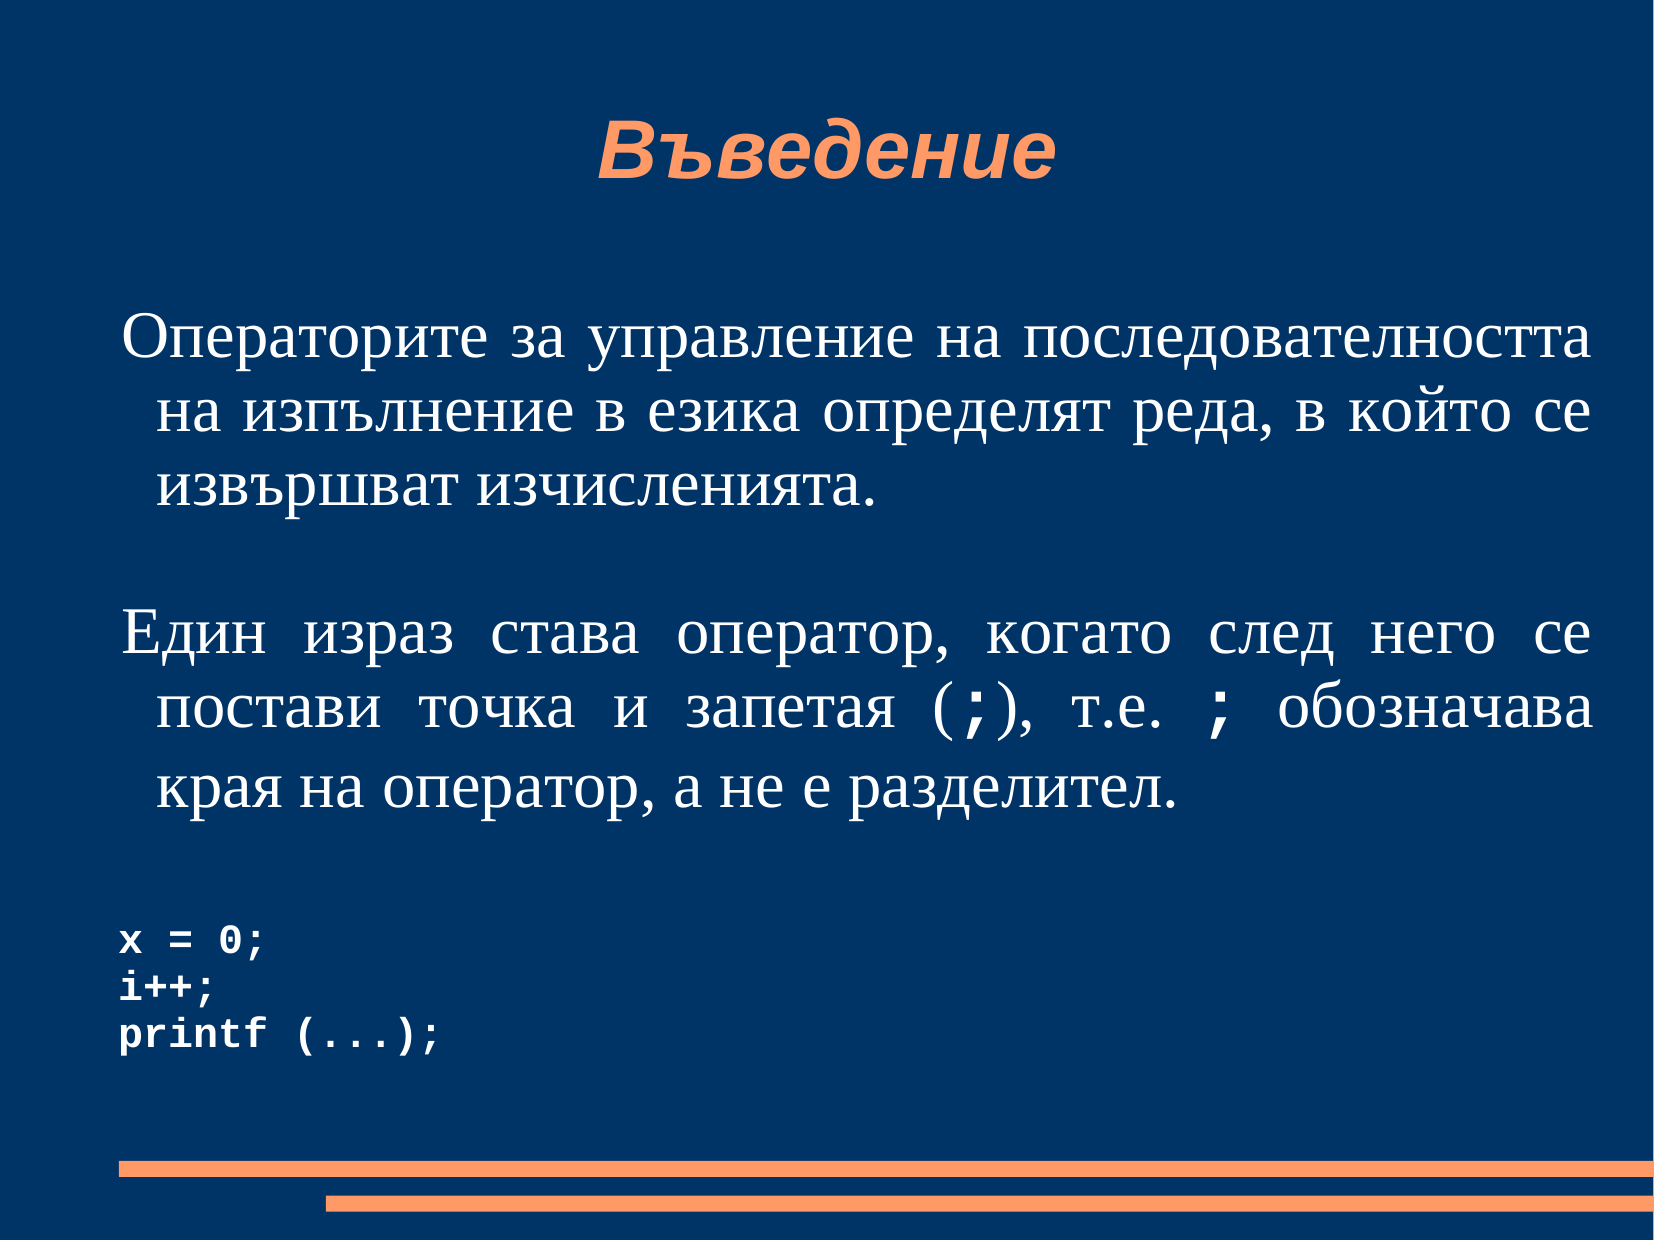

# Въведение
Операторите за управление на последователността на изпълнение в езика определят реда, в който се извършват изчисленията.
Един израз става оператор, когато след него се постави точка и запетая (;), т.е. ; обозначава края на оператор, а не е разделител.
x = 0;
i++;
printf (...);